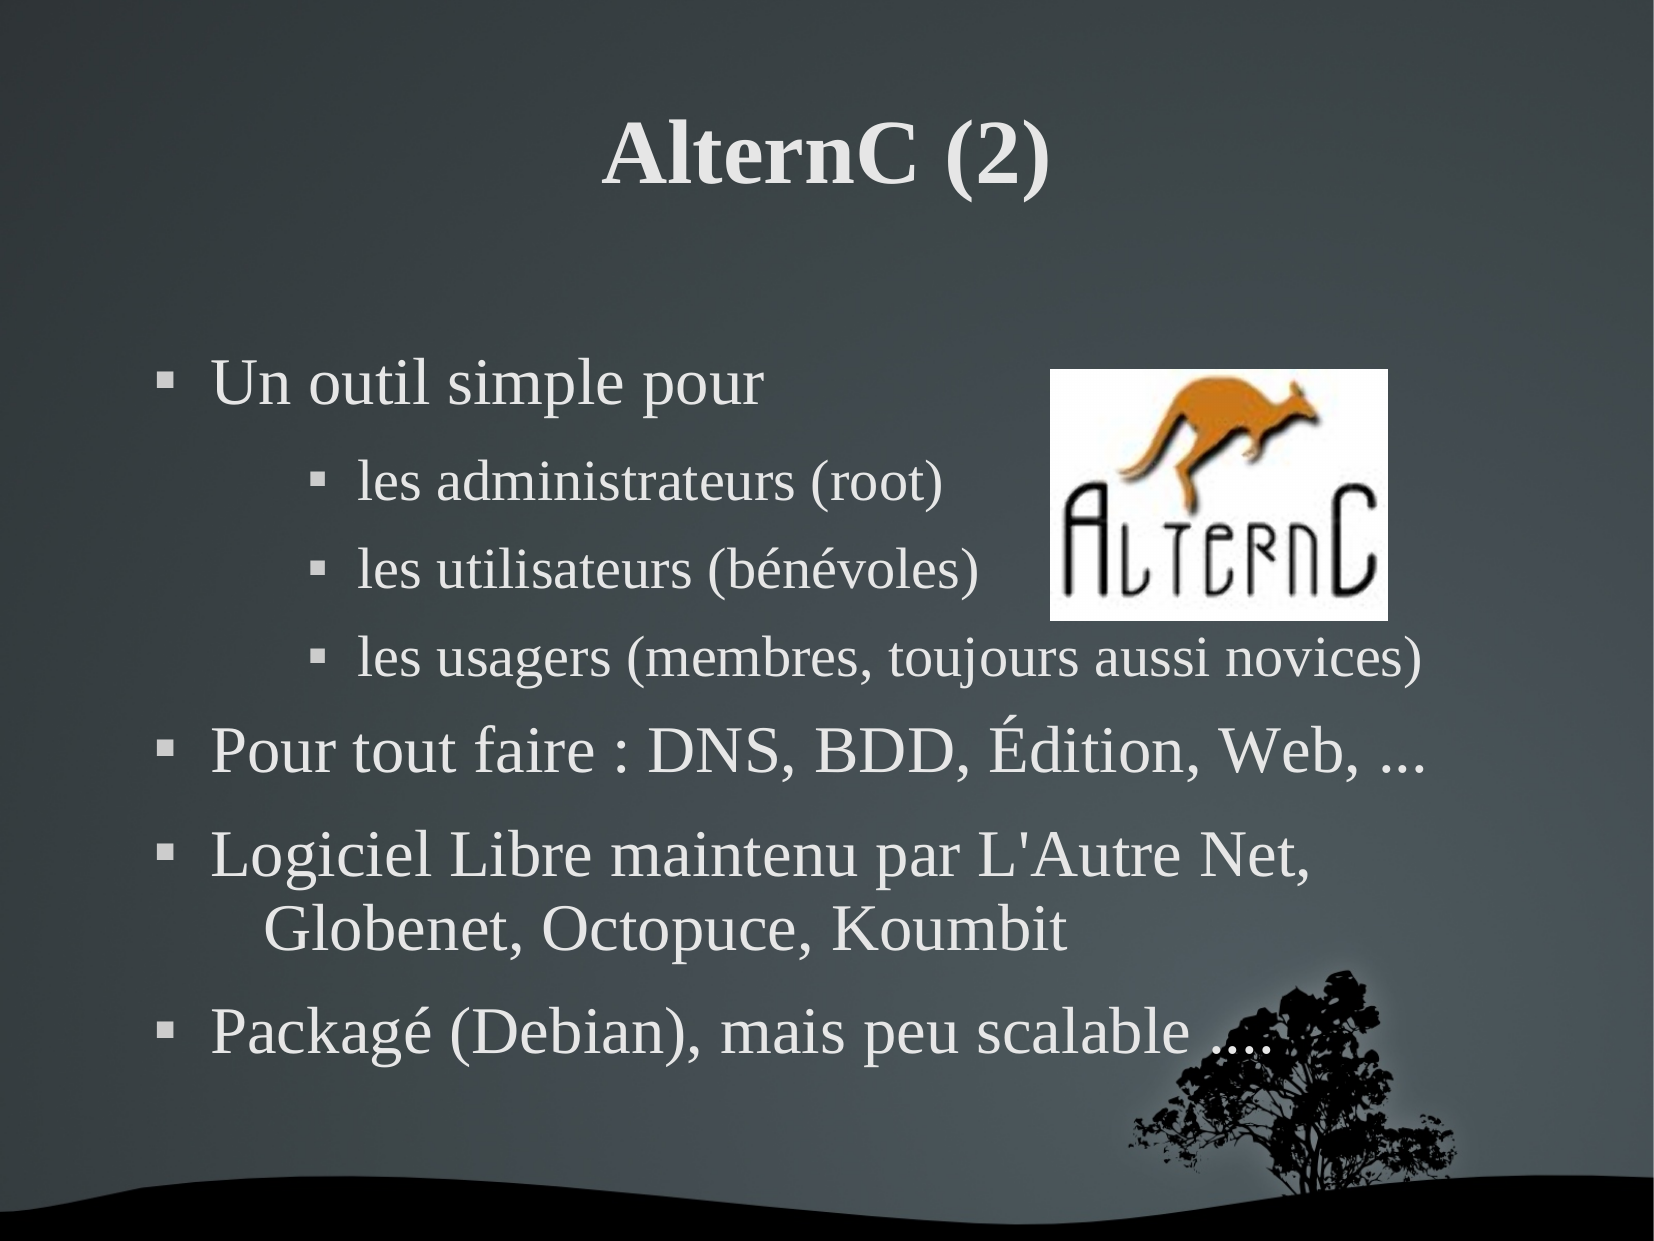

# AlternC (2)
Un outil simple pour
les administrateurs (root)
les utilisateurs (bénévoles)
les usagers (membres, toujours aussi novices)
Pour tout faire : DNS, BDD, Édition, Web, ...
Logiciel Libre maintenu par L'Autre Net, Globenet, Octopuce, Koumbit
Packagé (Debian), mais peu scalable ....